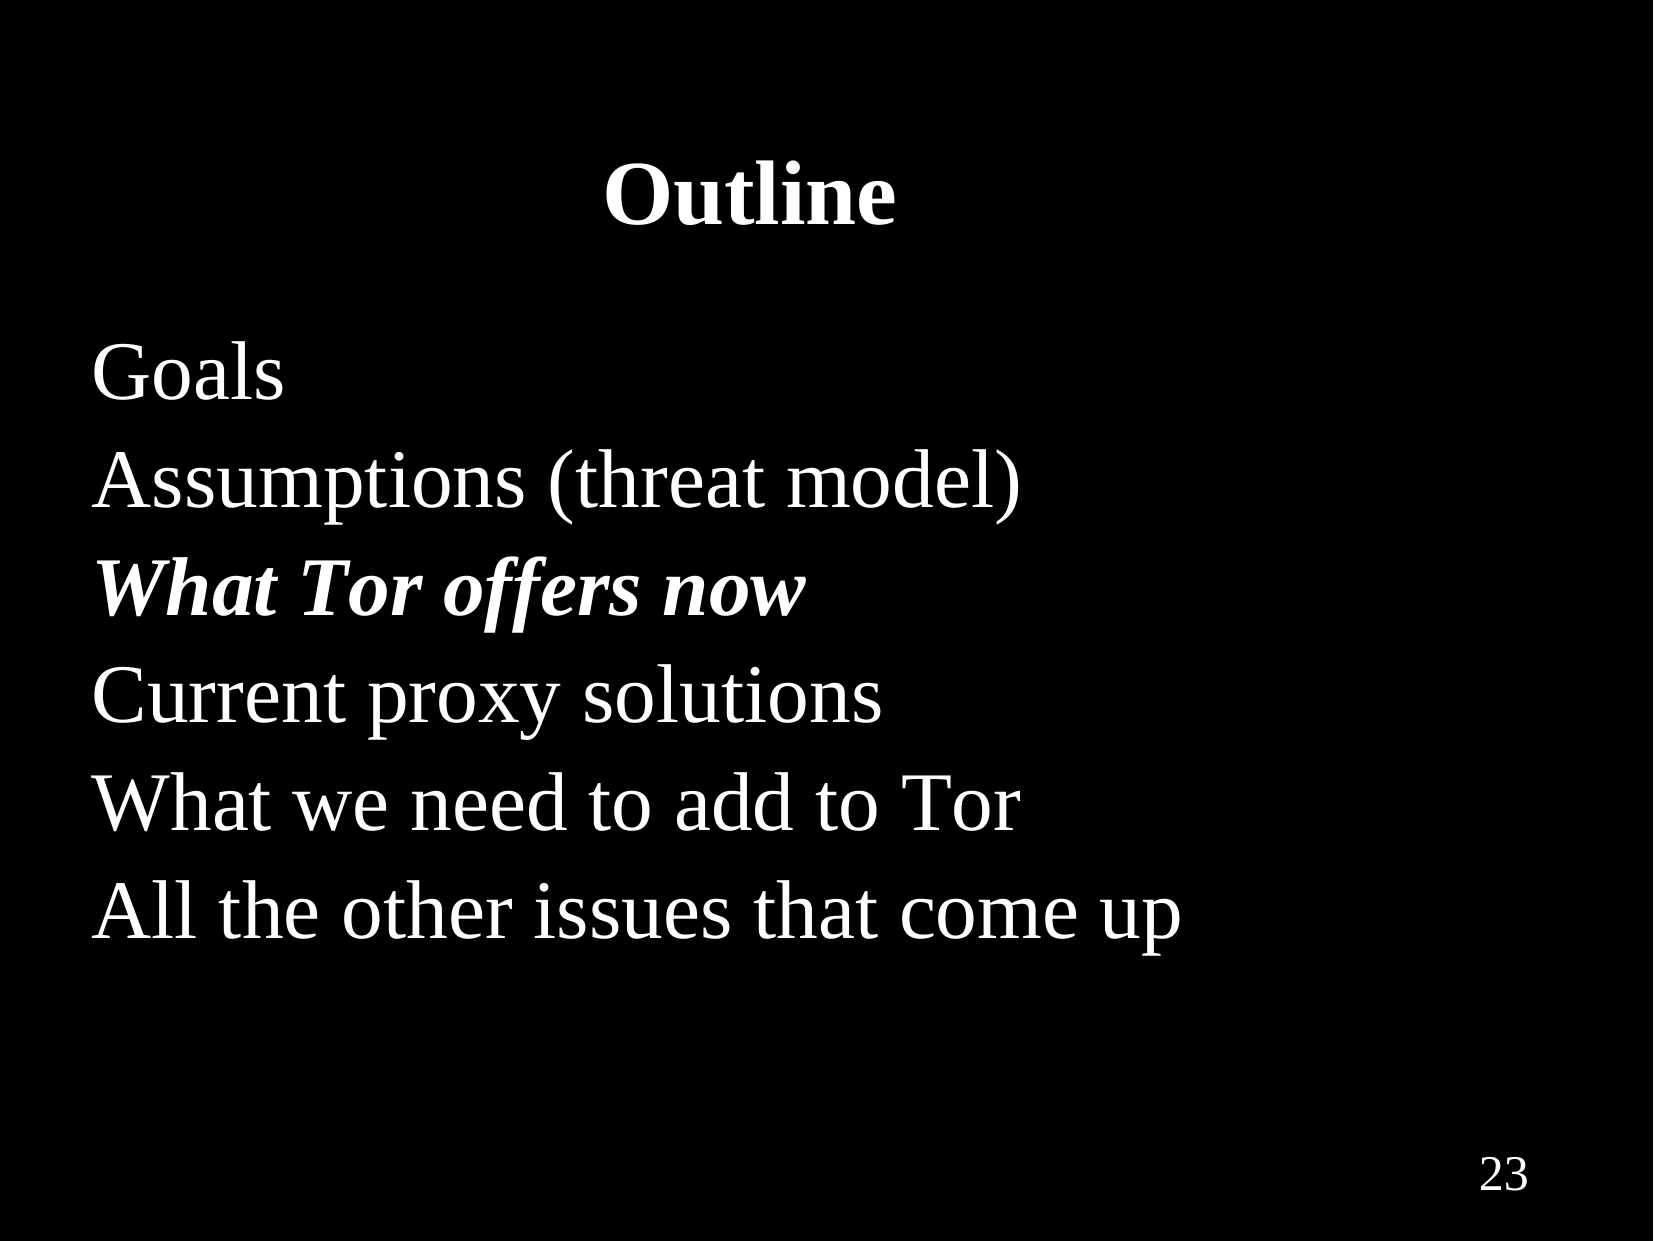

# Outline
Goals
Assumptions (threat model)
What Tor offers now
Current proxy solutions
What we need to add to Tor
All the other issues that come up